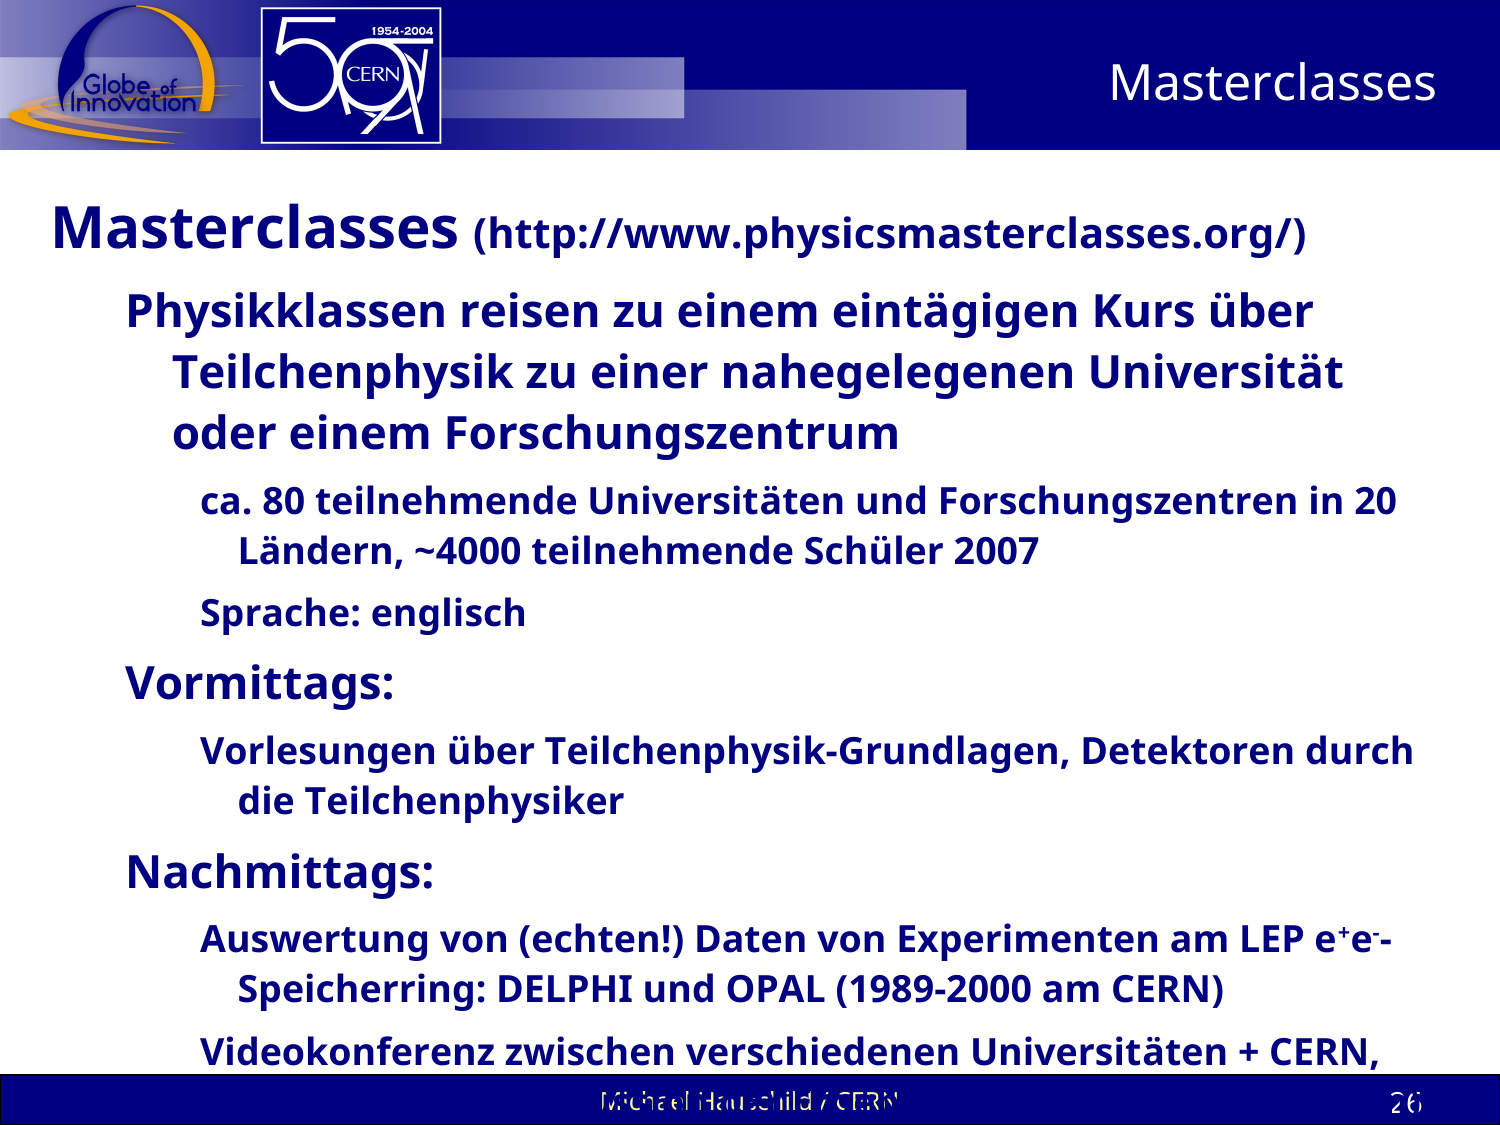

# Masterclasses
Masterclasses (http://www.physicsmasterclasses.org/)
Physikklassen reisen zu einem eintägigen Kurs über Teilchenphysik zu einer nahegelegenen Universität oder einem Forschungszentrum
ca. 80 teilnehmende Universitäten und Forschungszentren in 20 Ländern, ~4000 teilnehmende Schüler 2007
Sprache: englisch
Vormittags:
Vorlesungen über Teilchenphysik-Grundlagen, Detektoren durch die Teilchenphysiker
Nachmittags:
Auswertung von (echten!) Daten von Experimenten am LEP e+e--Speicherring: DELPHI und OPAL (1989-2000 am CERN)
Videokonferenz zwischen verschiedenen Universitäten + CERN, Vergleich und Diskussion der Ergebnisse (mit Quiz und Preisen)